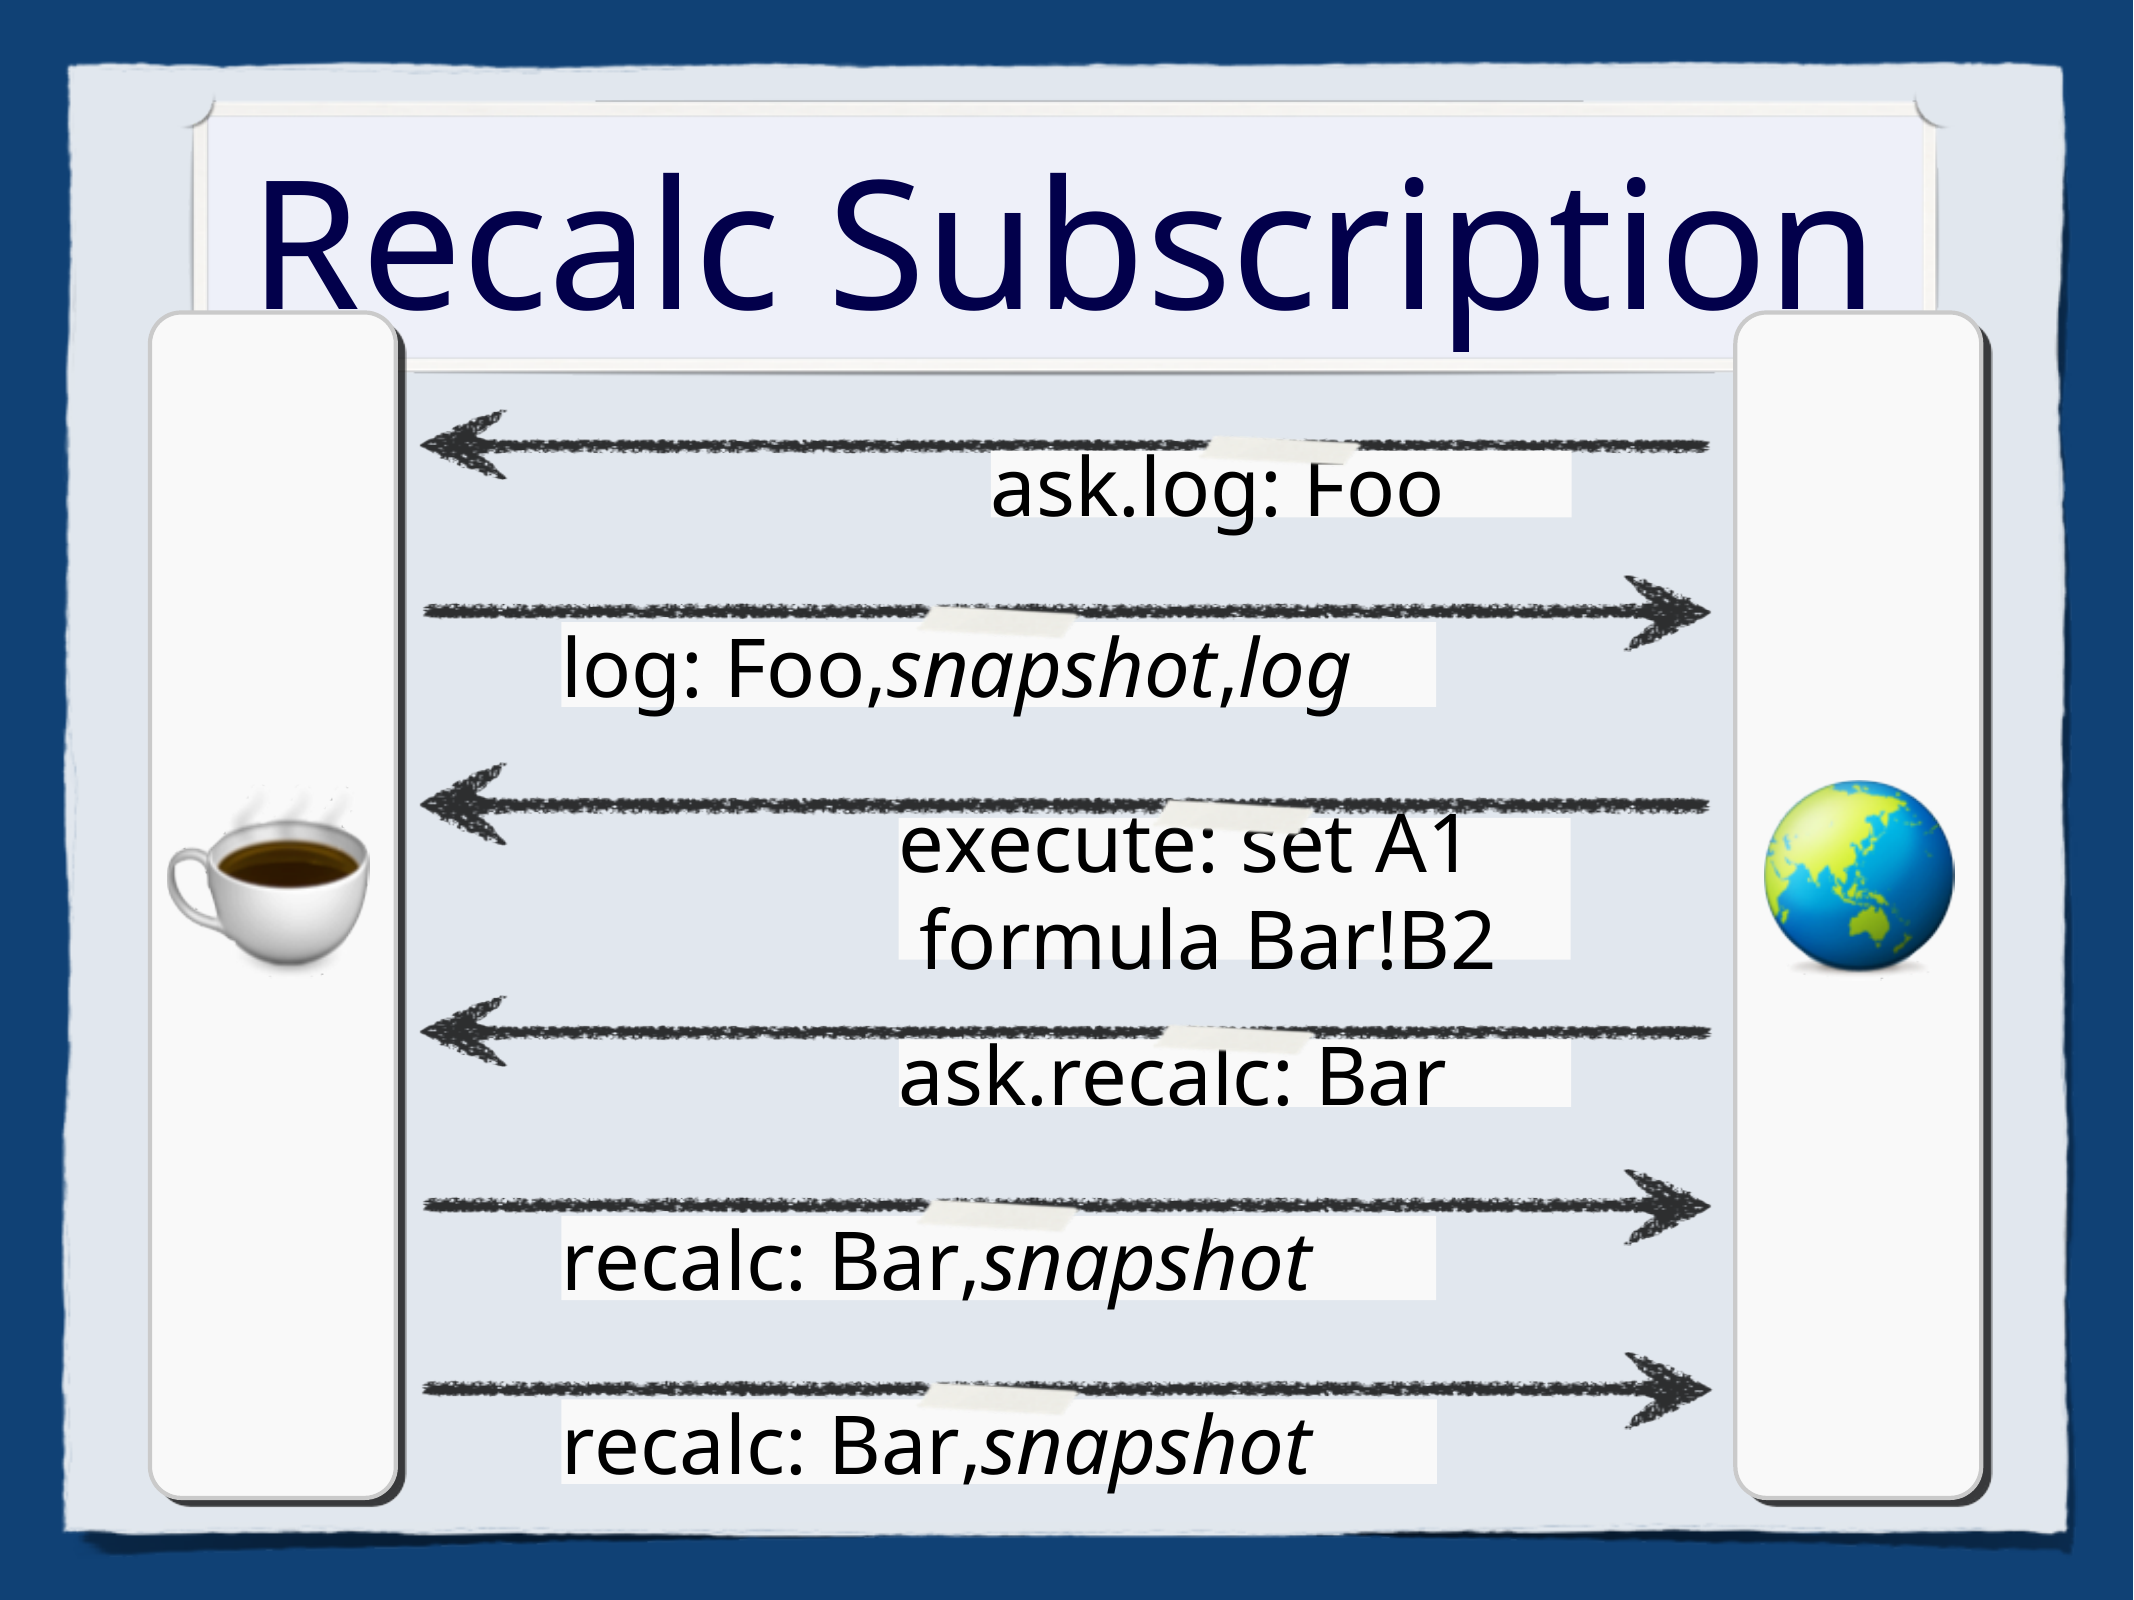

Recalc Subscription
ask.log: Foo
log: Foo,snapshot,log
execute: set A1
 formula Bar!B2
ask.recalc: Bar
recalc: Bar,snapshot
recalc: Bar,snapshot